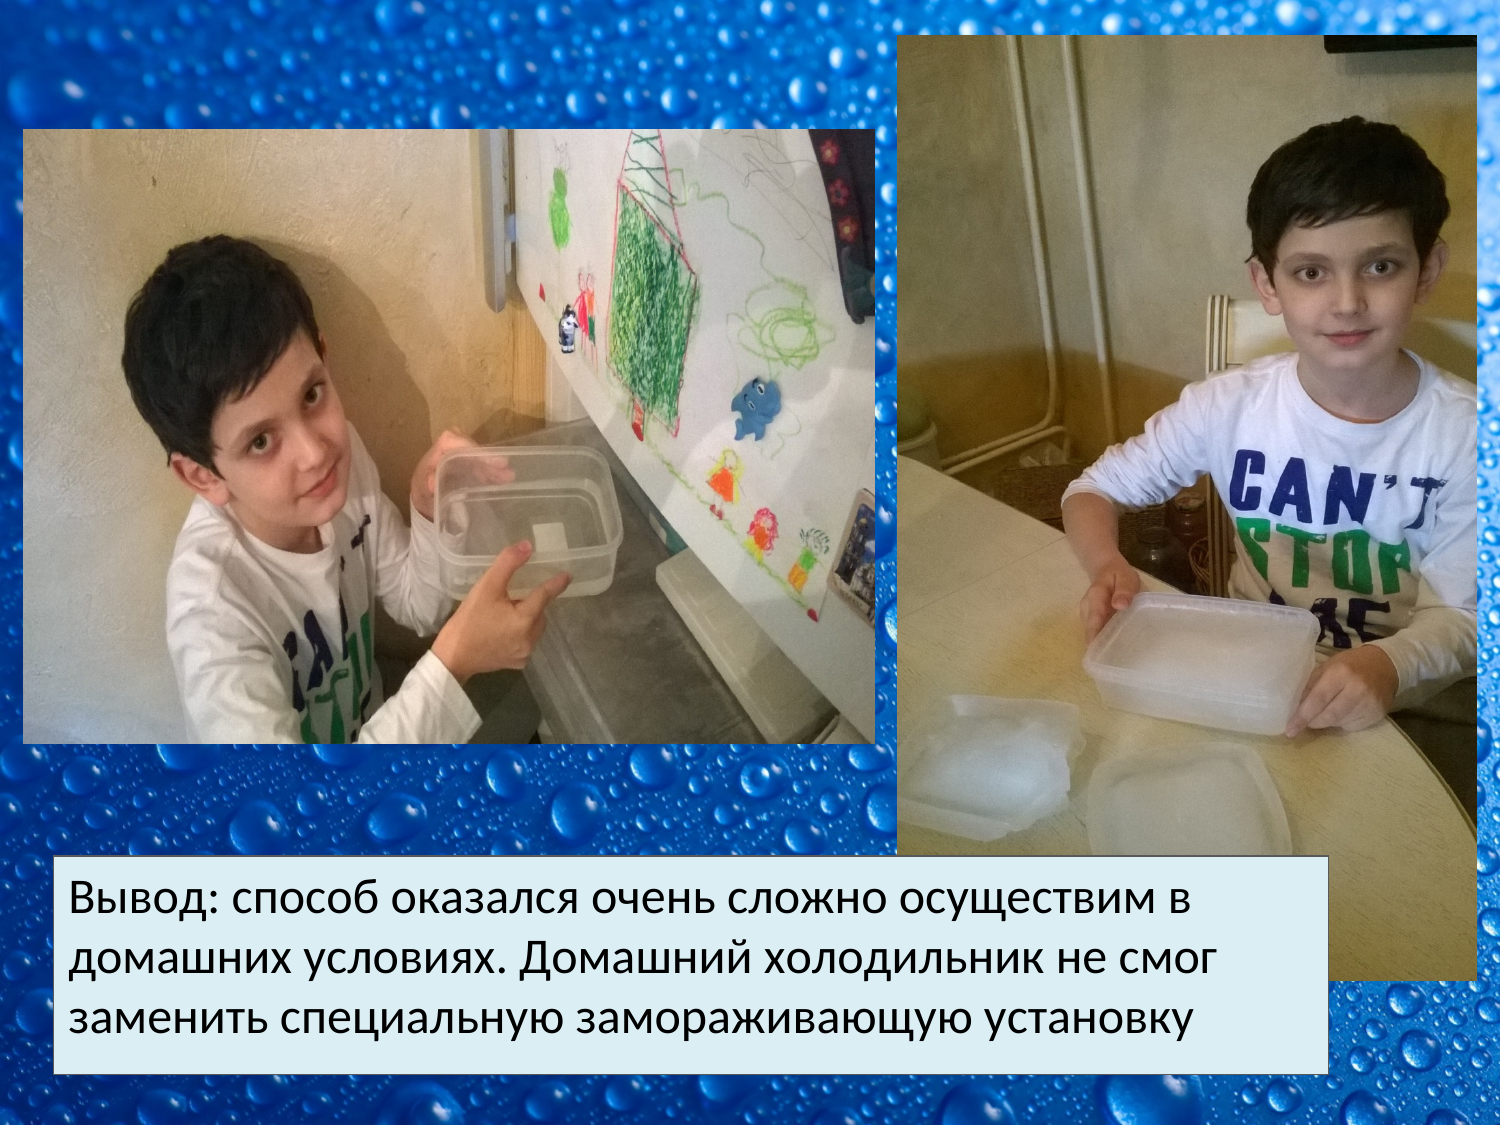

Вывод: способ оказался очень сложно осуществим в домашних условиях. Домашний холодильник не смог заменить специальную замораживающую установку